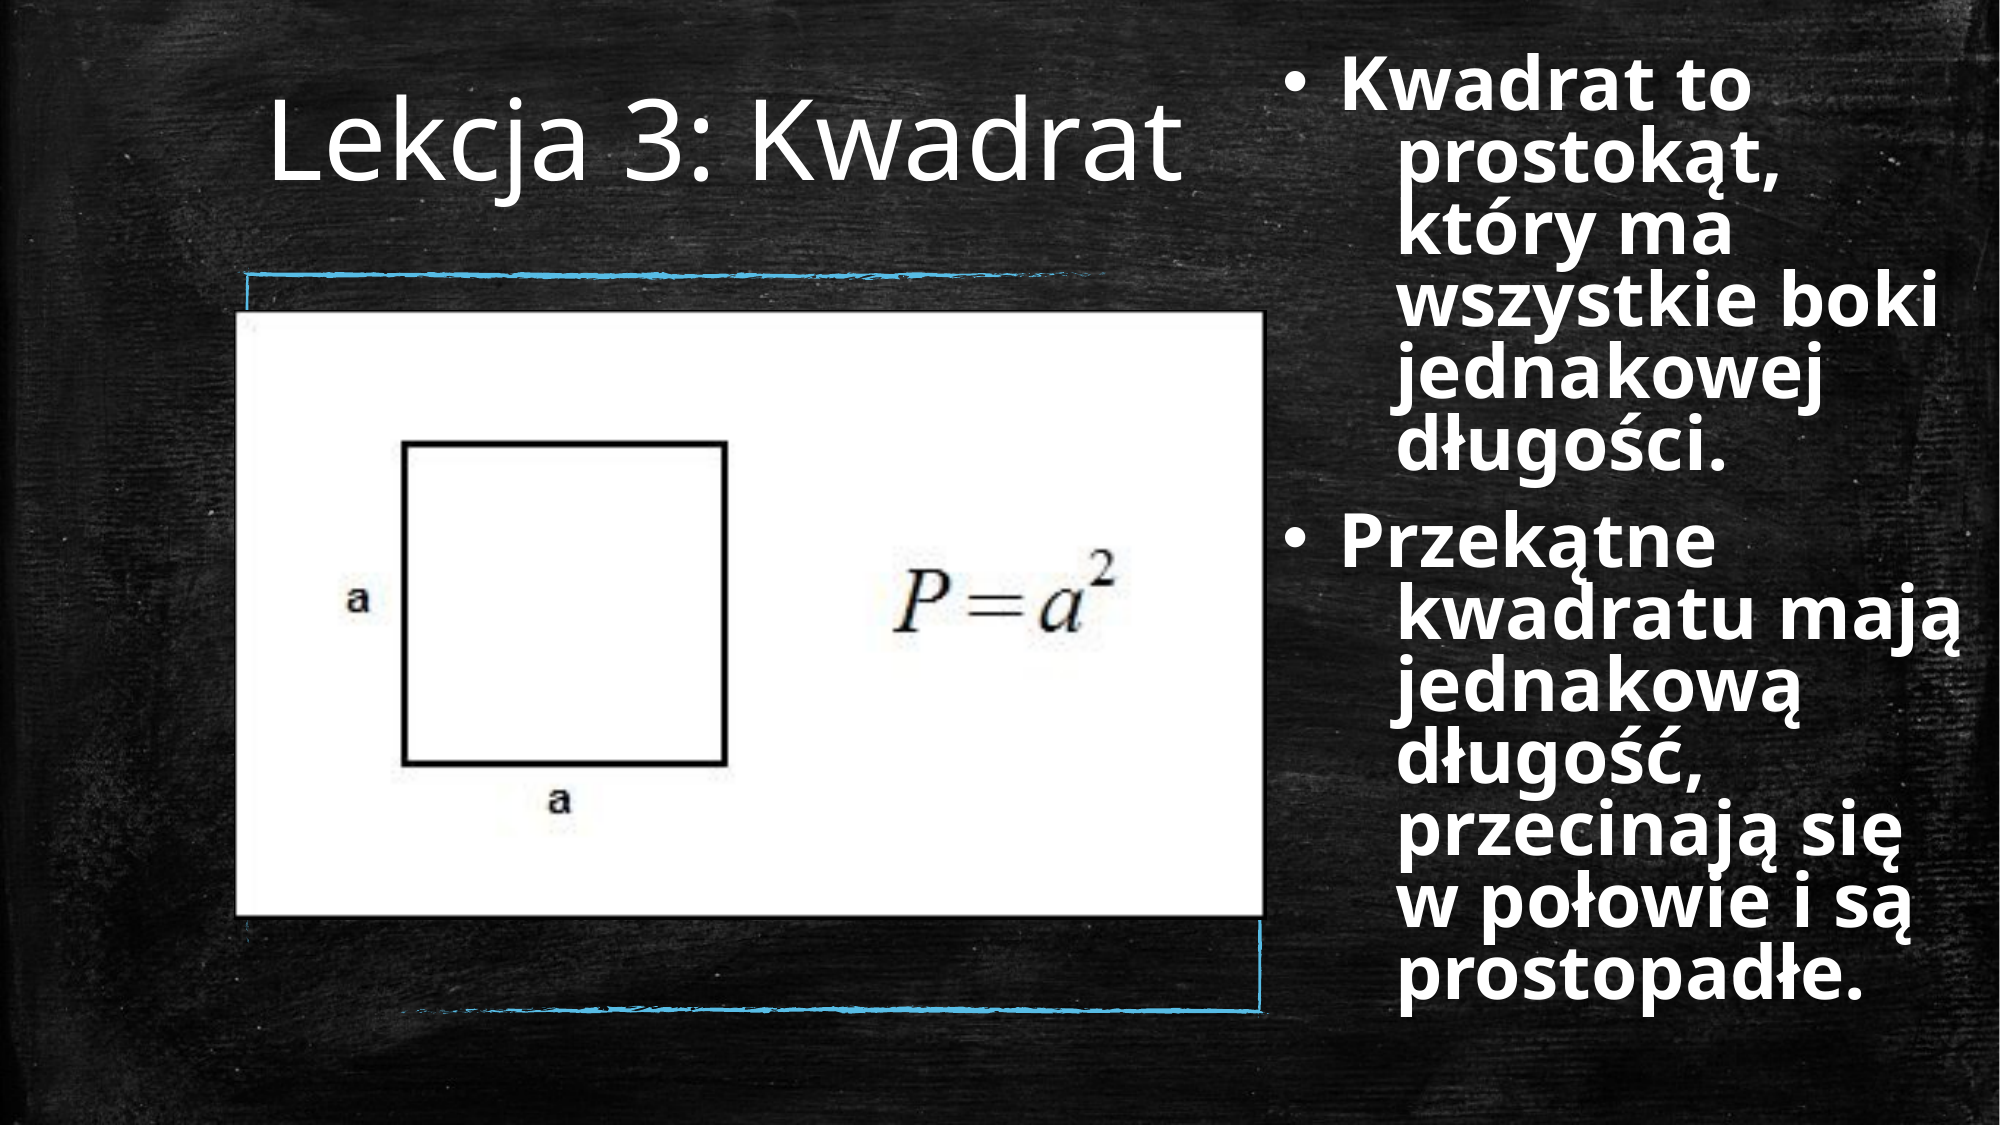

Kwadrat to prostokąt, który ma wszystkie boki jednakowej długości.
Przekątne kwadratu mają jednakową długość, przecinają się w połowie i są prostopadłe.
# Lekcja 3: Kwadrat